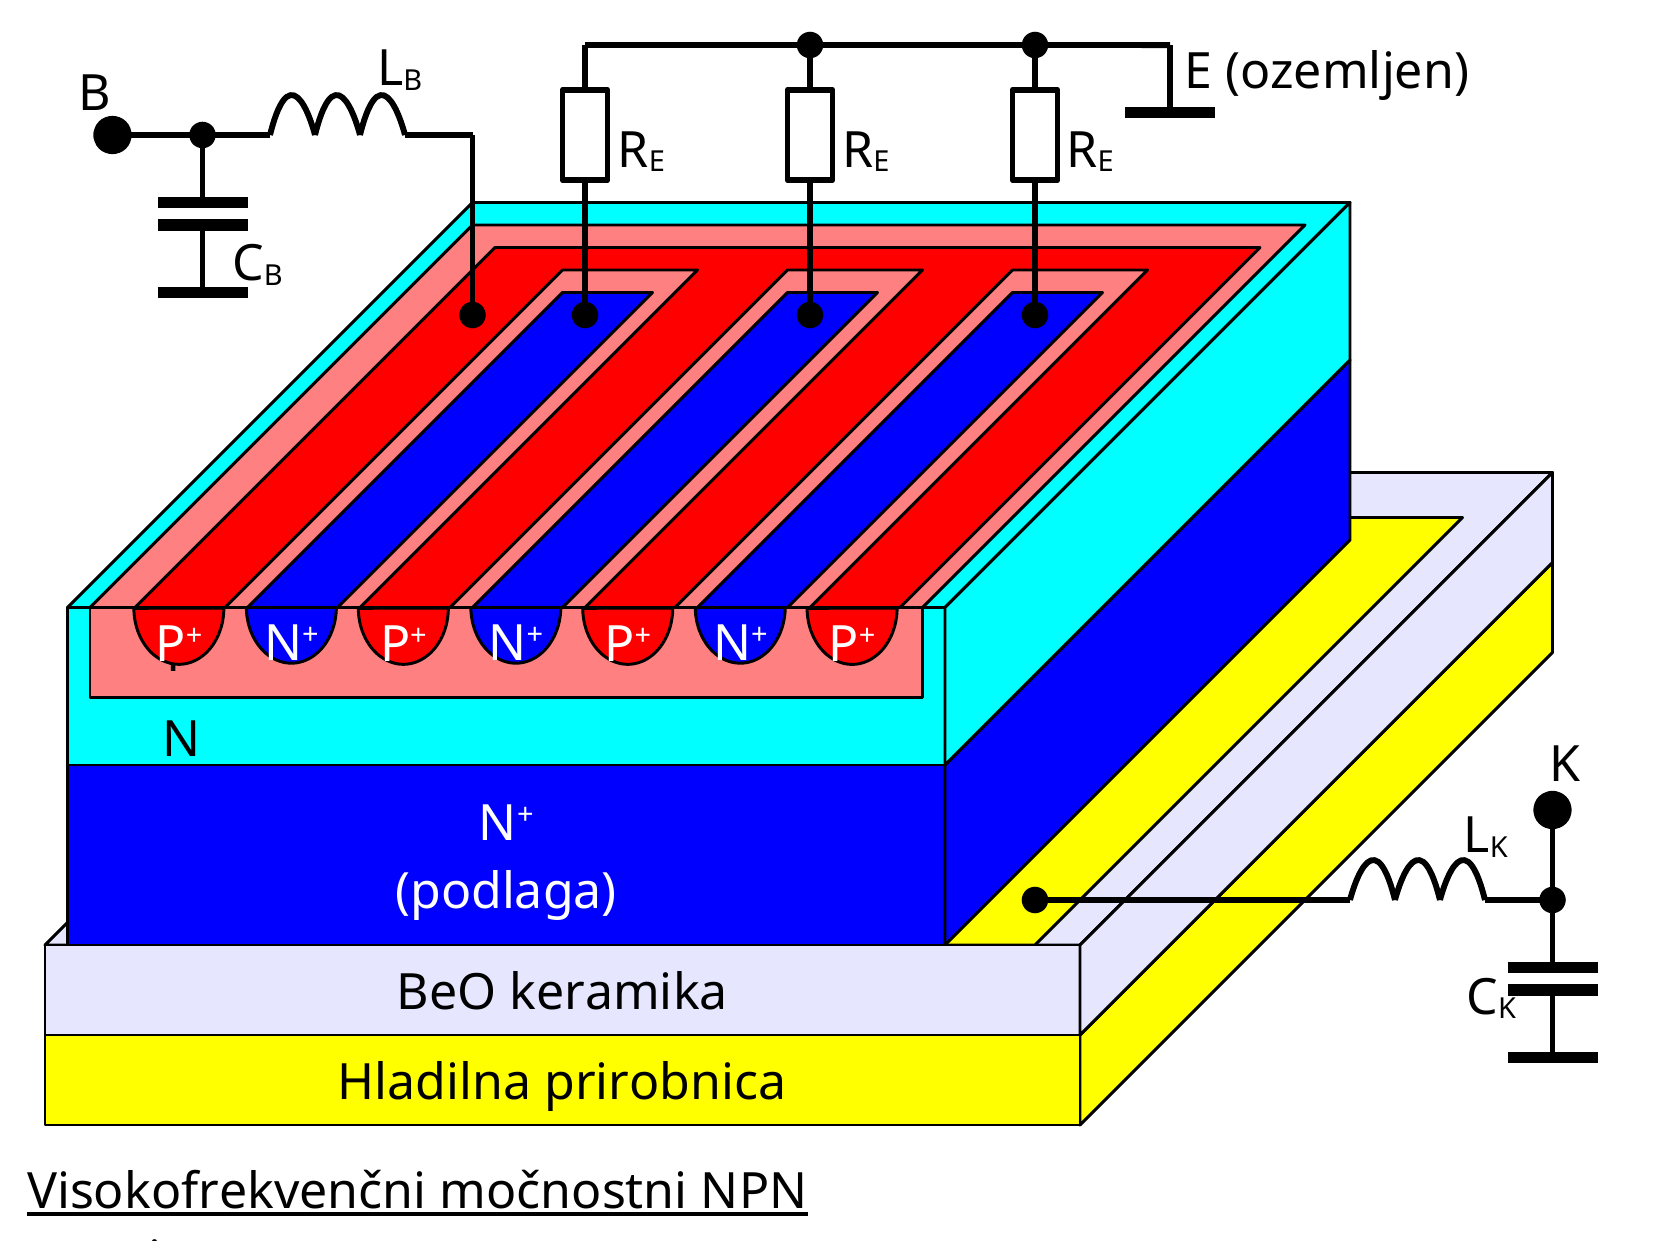

LB
E (ozemljen)
B
RE
RE
RE
CB
N+
N+
N+
P+
P+
P+
P+
N
P
K
N+
(podlaga)
LK
BeO keramika
CK
Hladilna prirobnica
Visokofrekvenčni močnostni NPN tranzistor